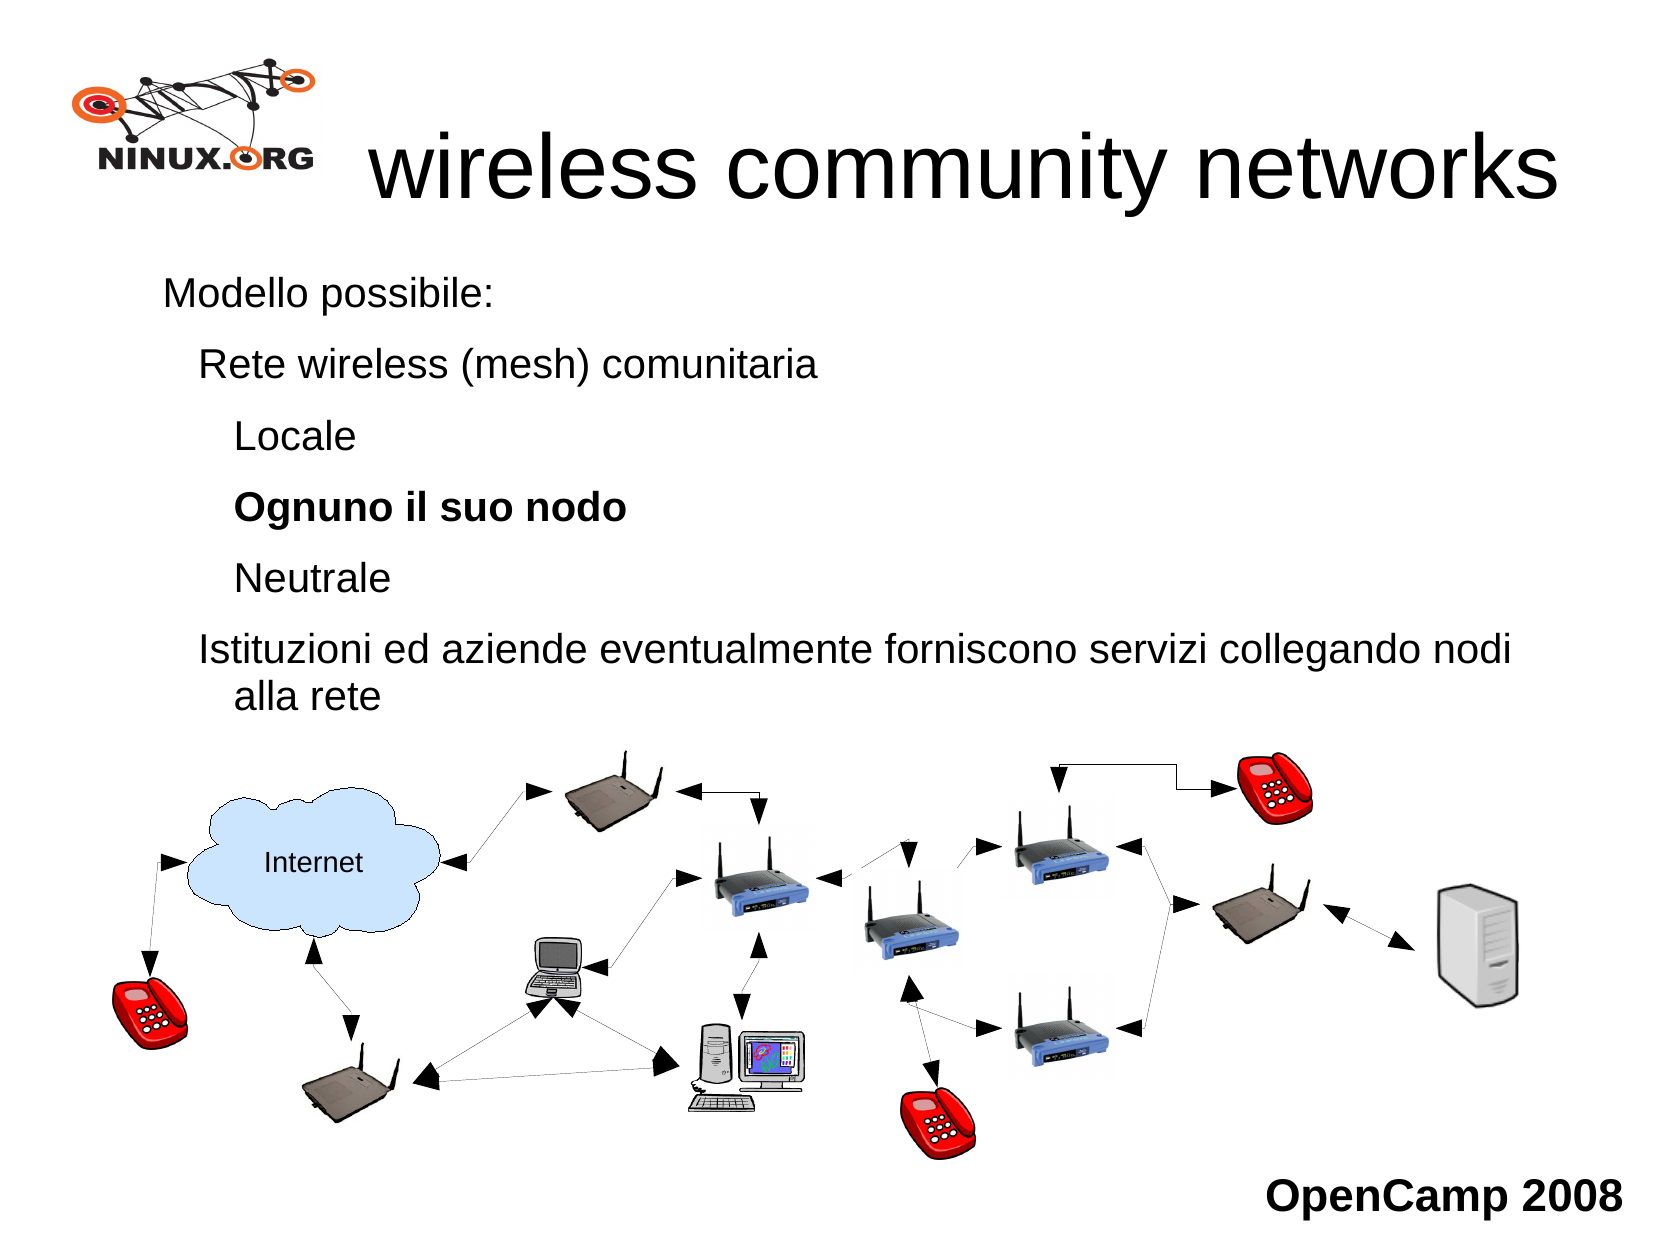

# wireless community networks
Modello possibile:
Rete wireless (mesh) comunitaria
Locale
Ognuno il suo nodo
Neutrale
Istituzioni ed aziende eventualmente forniscono servizi collegando nodi alla rete
Internet
 OpenCamp 2008